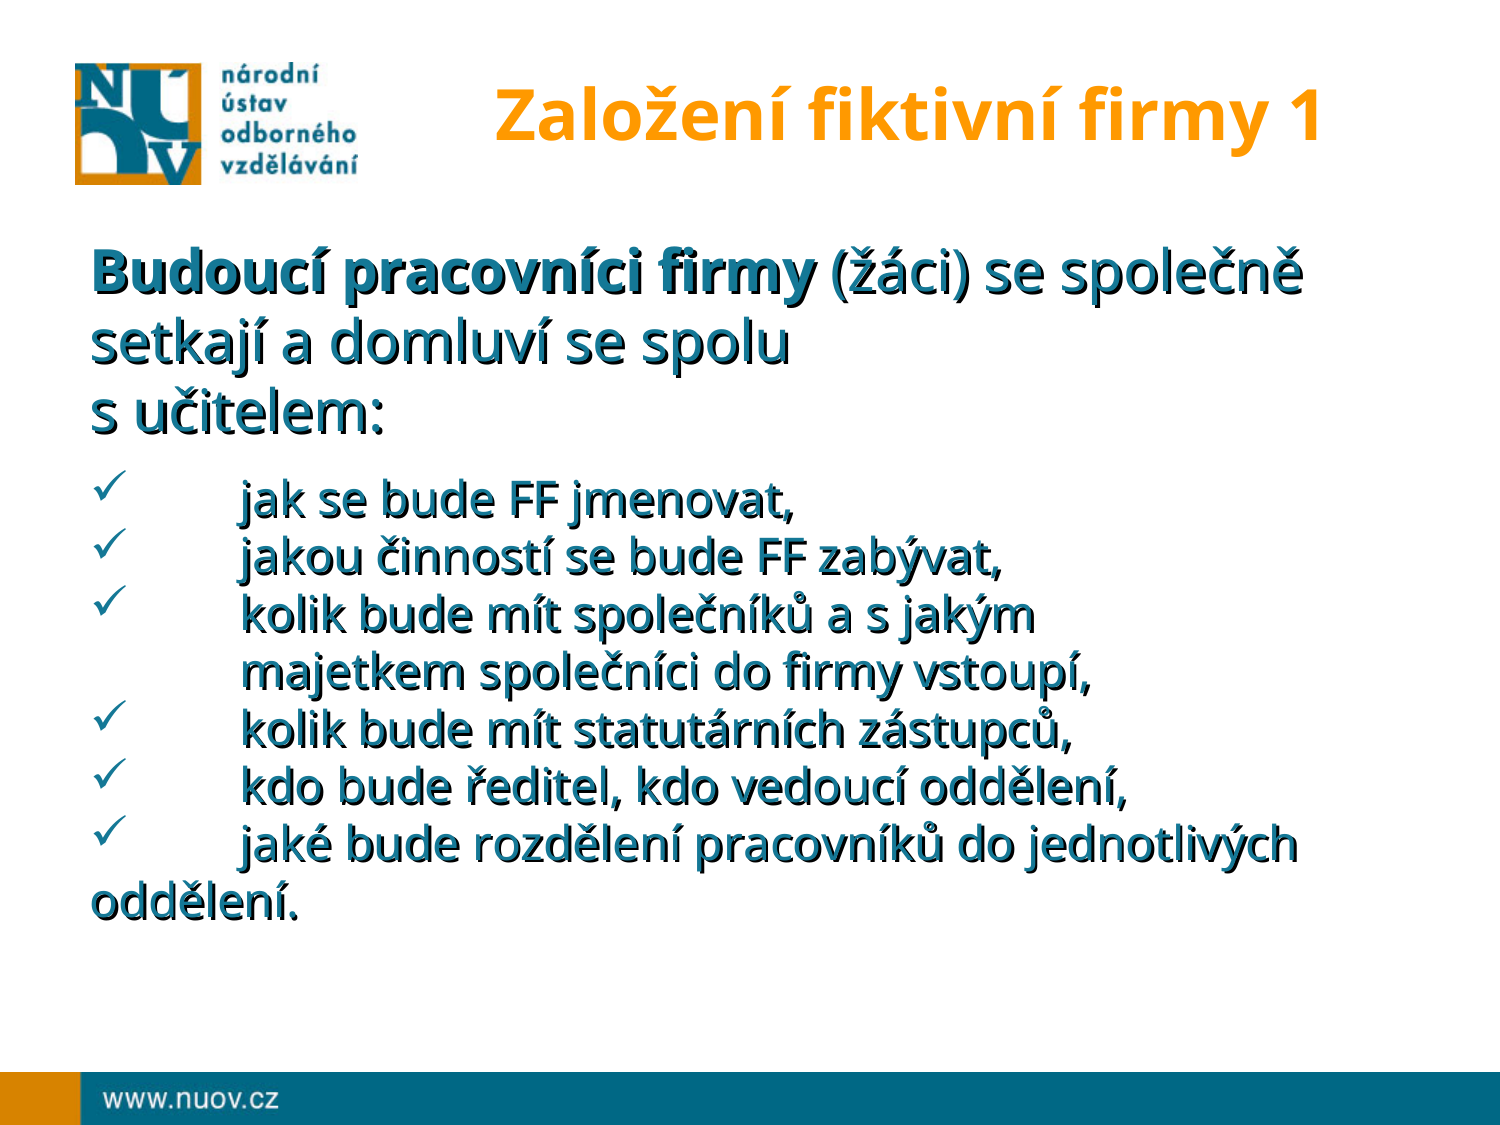

# Založení fiktivní firmy 1
Budoucí pracovníci firmy (žáci) se společně setkají a domluví se spolu
s učitelem:
 	jak se bude FF jmenovat,
 	jakou činností se bude FF zabývat,
 	kolik bude mít společníků a s jakým
 	majetkem společníci do firmy vstoupí,
 	kolik bude mít statutárních zástupců,
 	kdo bude ředitel, kdo vedoucí oddělení,
 	jaké bude rozdělení pracovníků do jednotlivých 	oddělení.